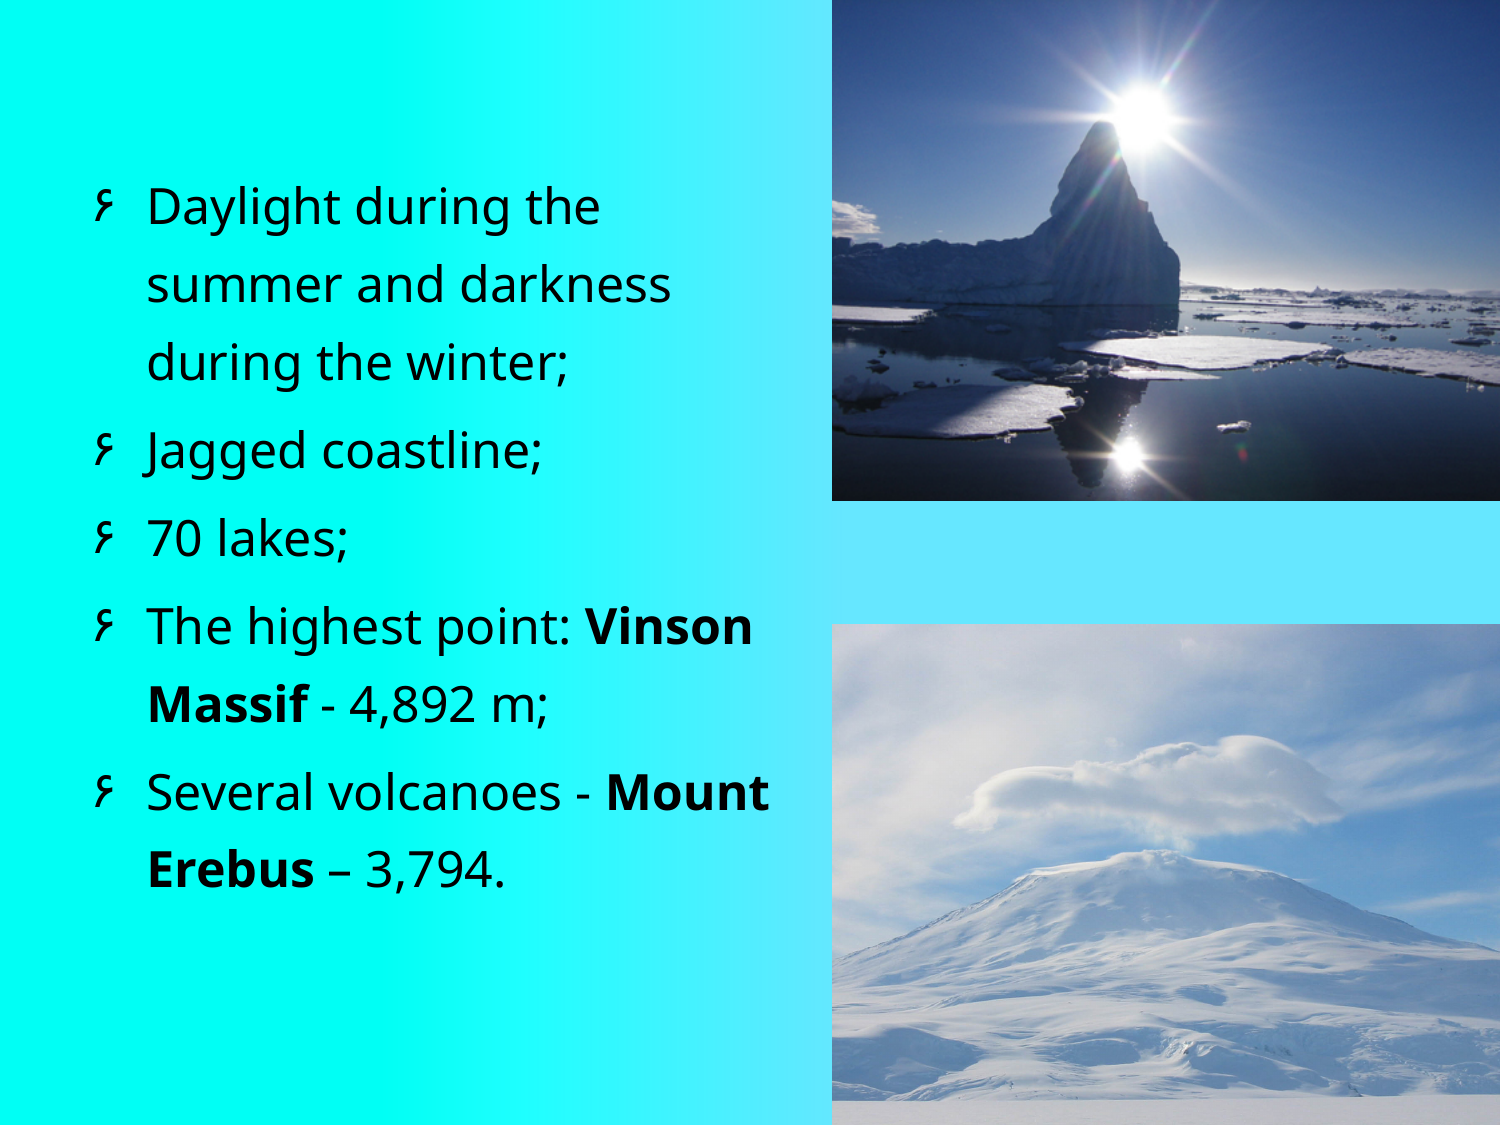

# Daylight during the summer and darkness during the winter;
Jagged coastline;
70 lakes;
The highest point: Vinson Massif - 4,892 m;
Several volcanoes - Mount Erebus – 3,794.